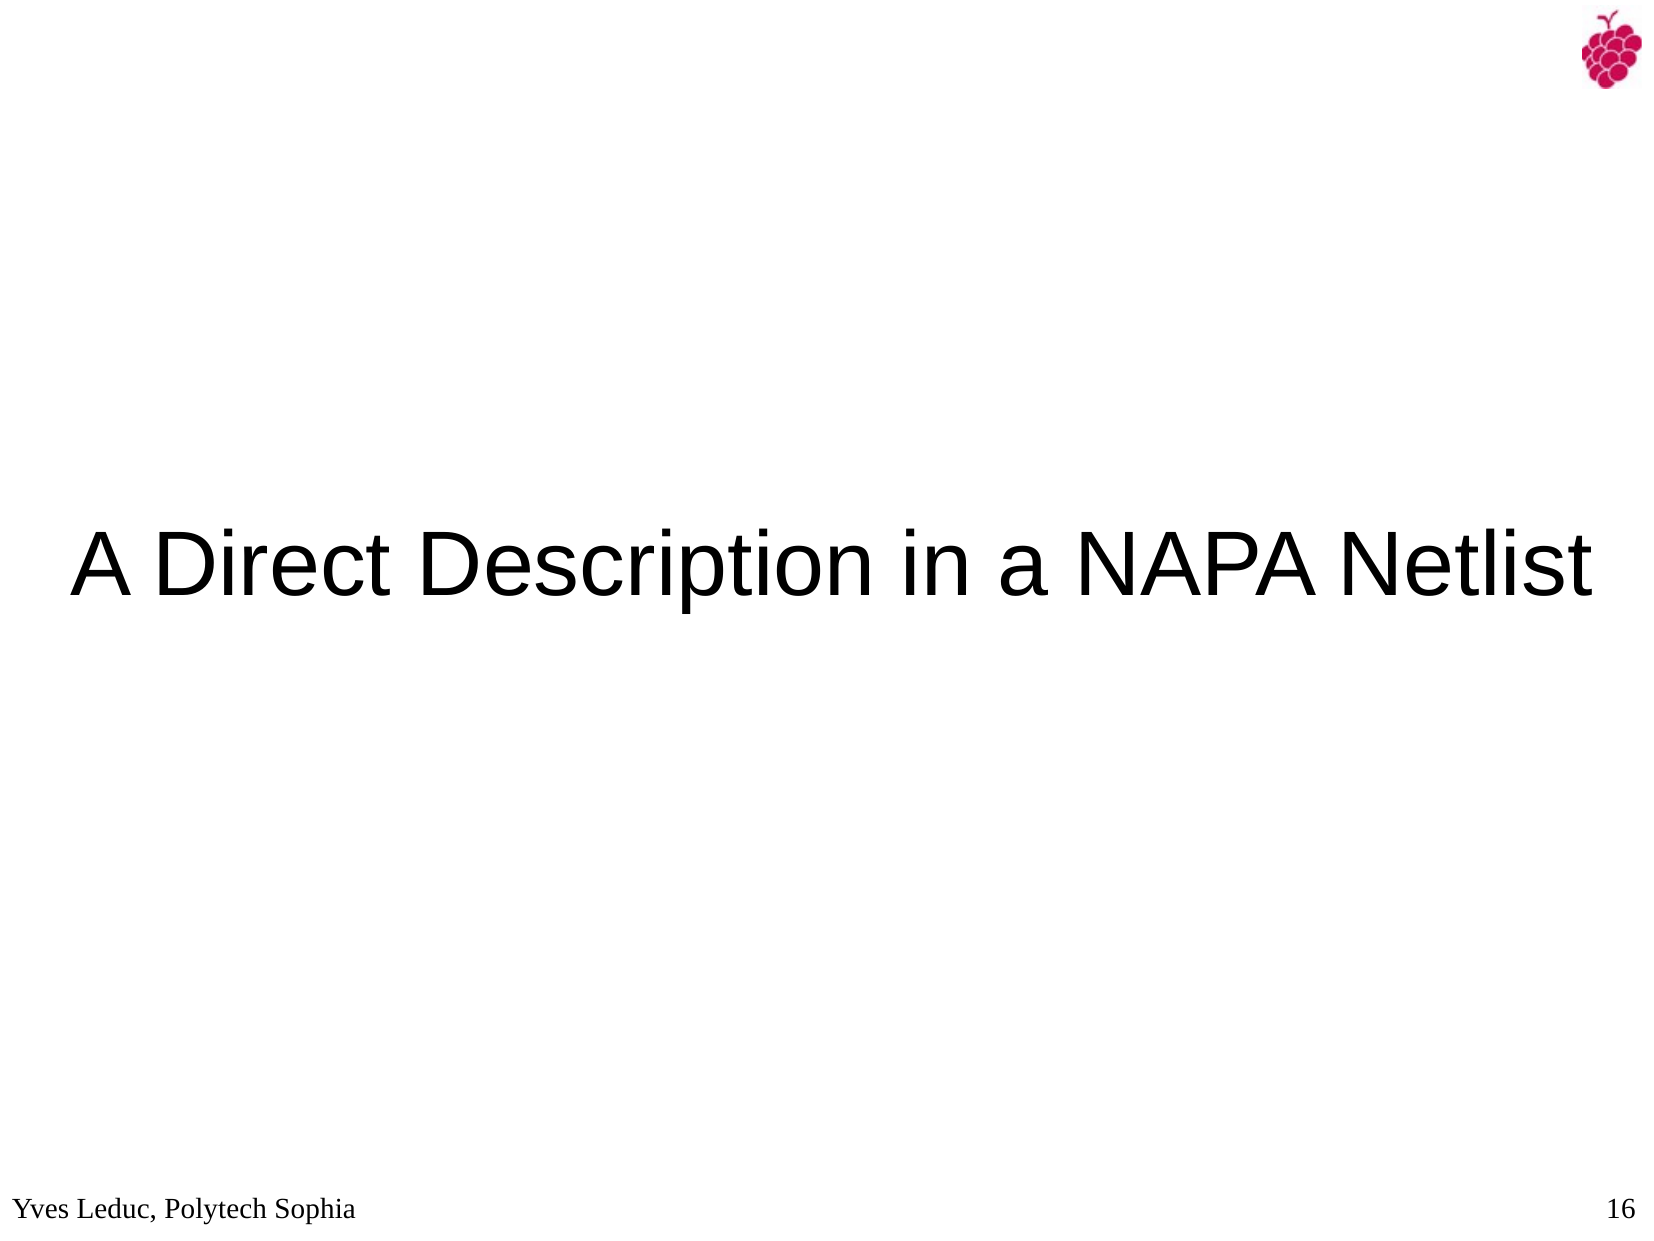

# A Direct Description in a NAPA Netlist
Yves Leduc, Polytech Sophia
16